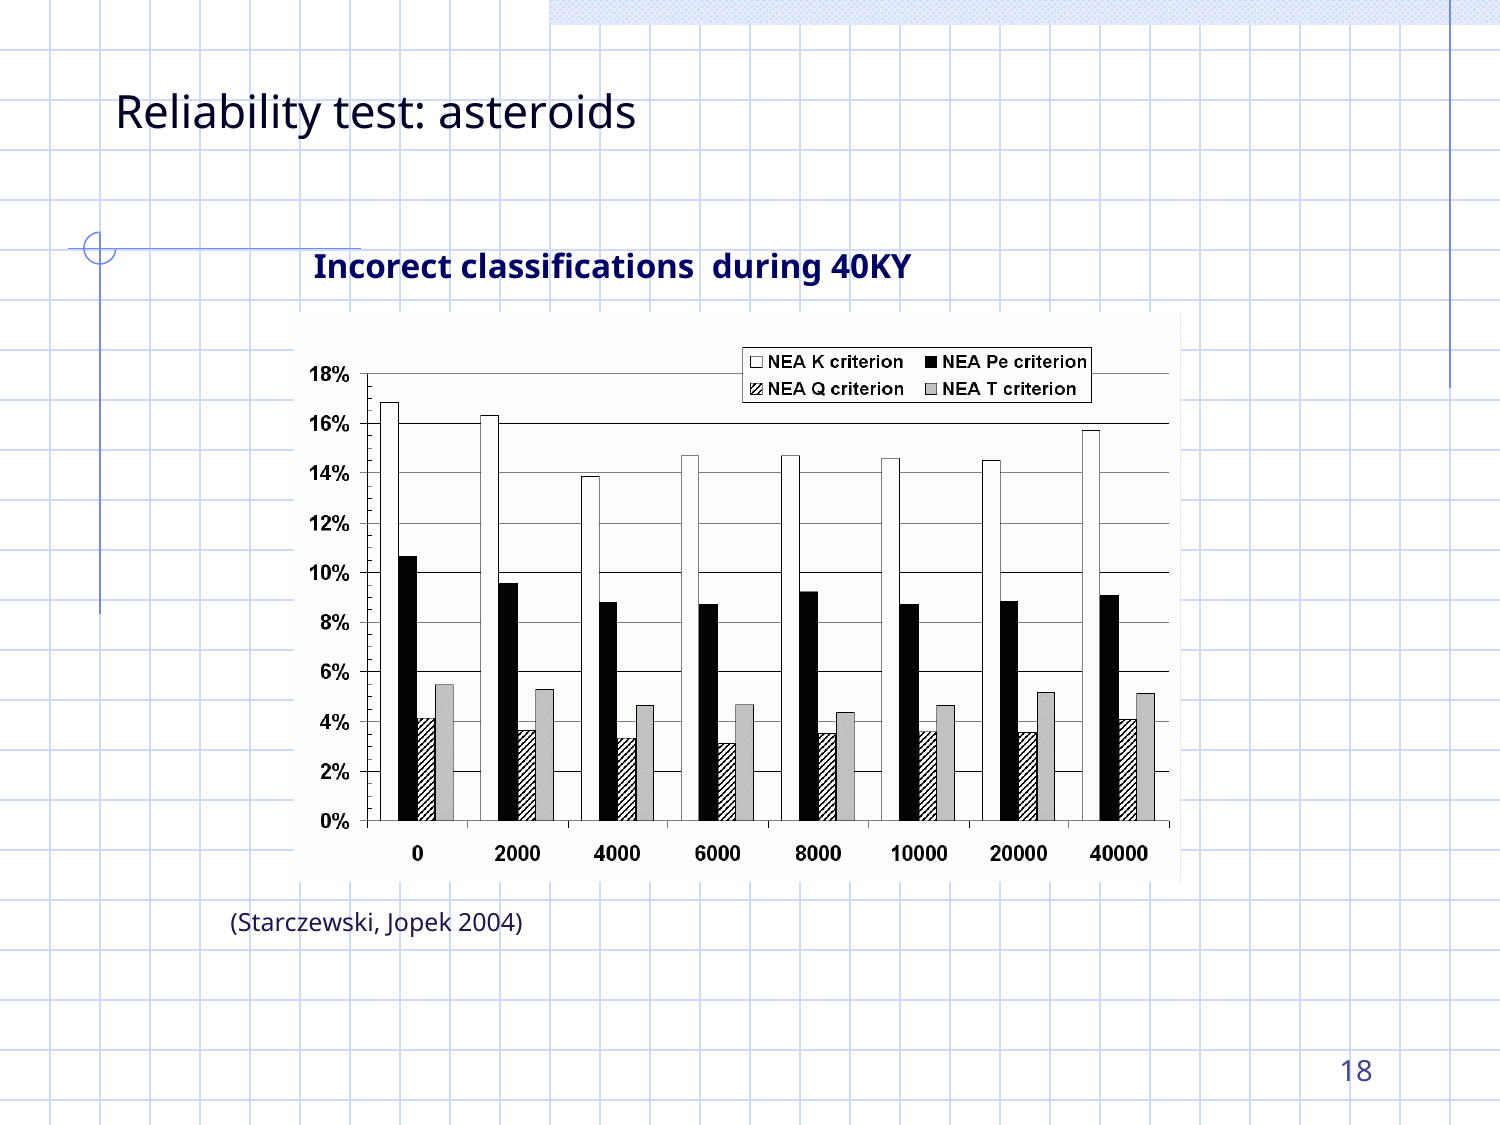

Reliability test: asteroids
Incorect classifications during 40KY
(Starczewski, Jopek 2004)
18